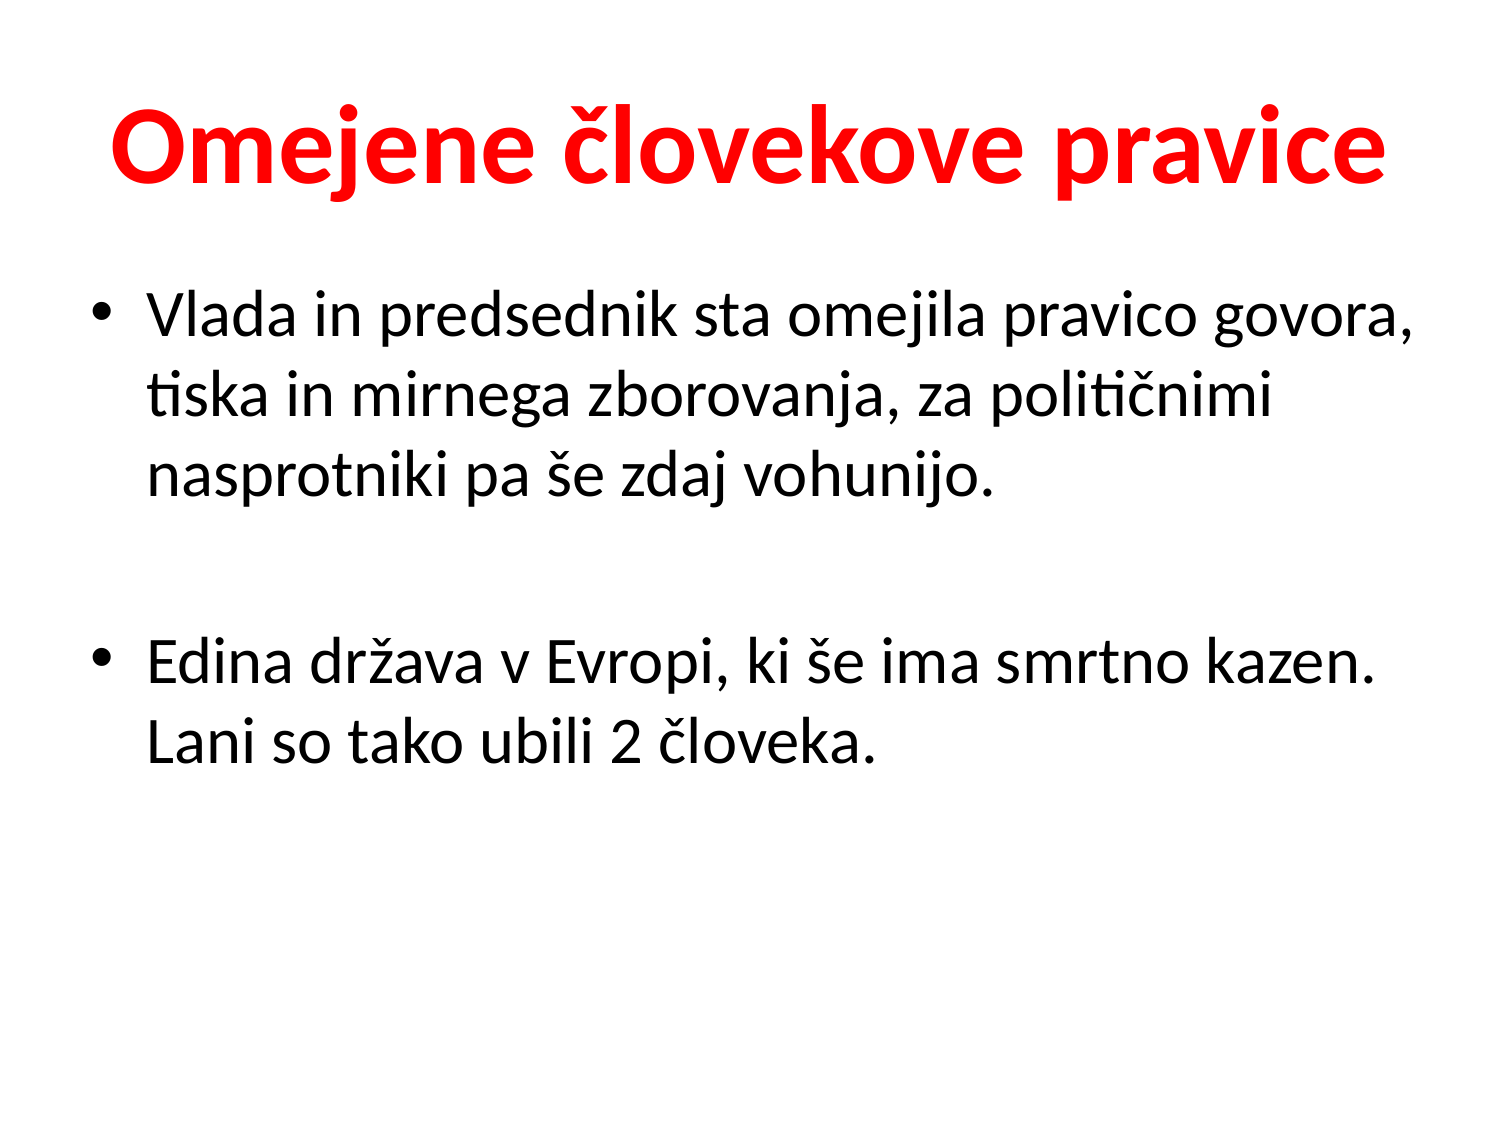

Omejene človekove pravice
# Vlada in predsednik sta omejila pravico govora, tiska in mirnega zborovanja, za političnimi nasprotniki pa še zdaj vohunijo.
Edina država v Evropi, ki še ima smrtno kazen. Lani so tako ubili 2 človeka.